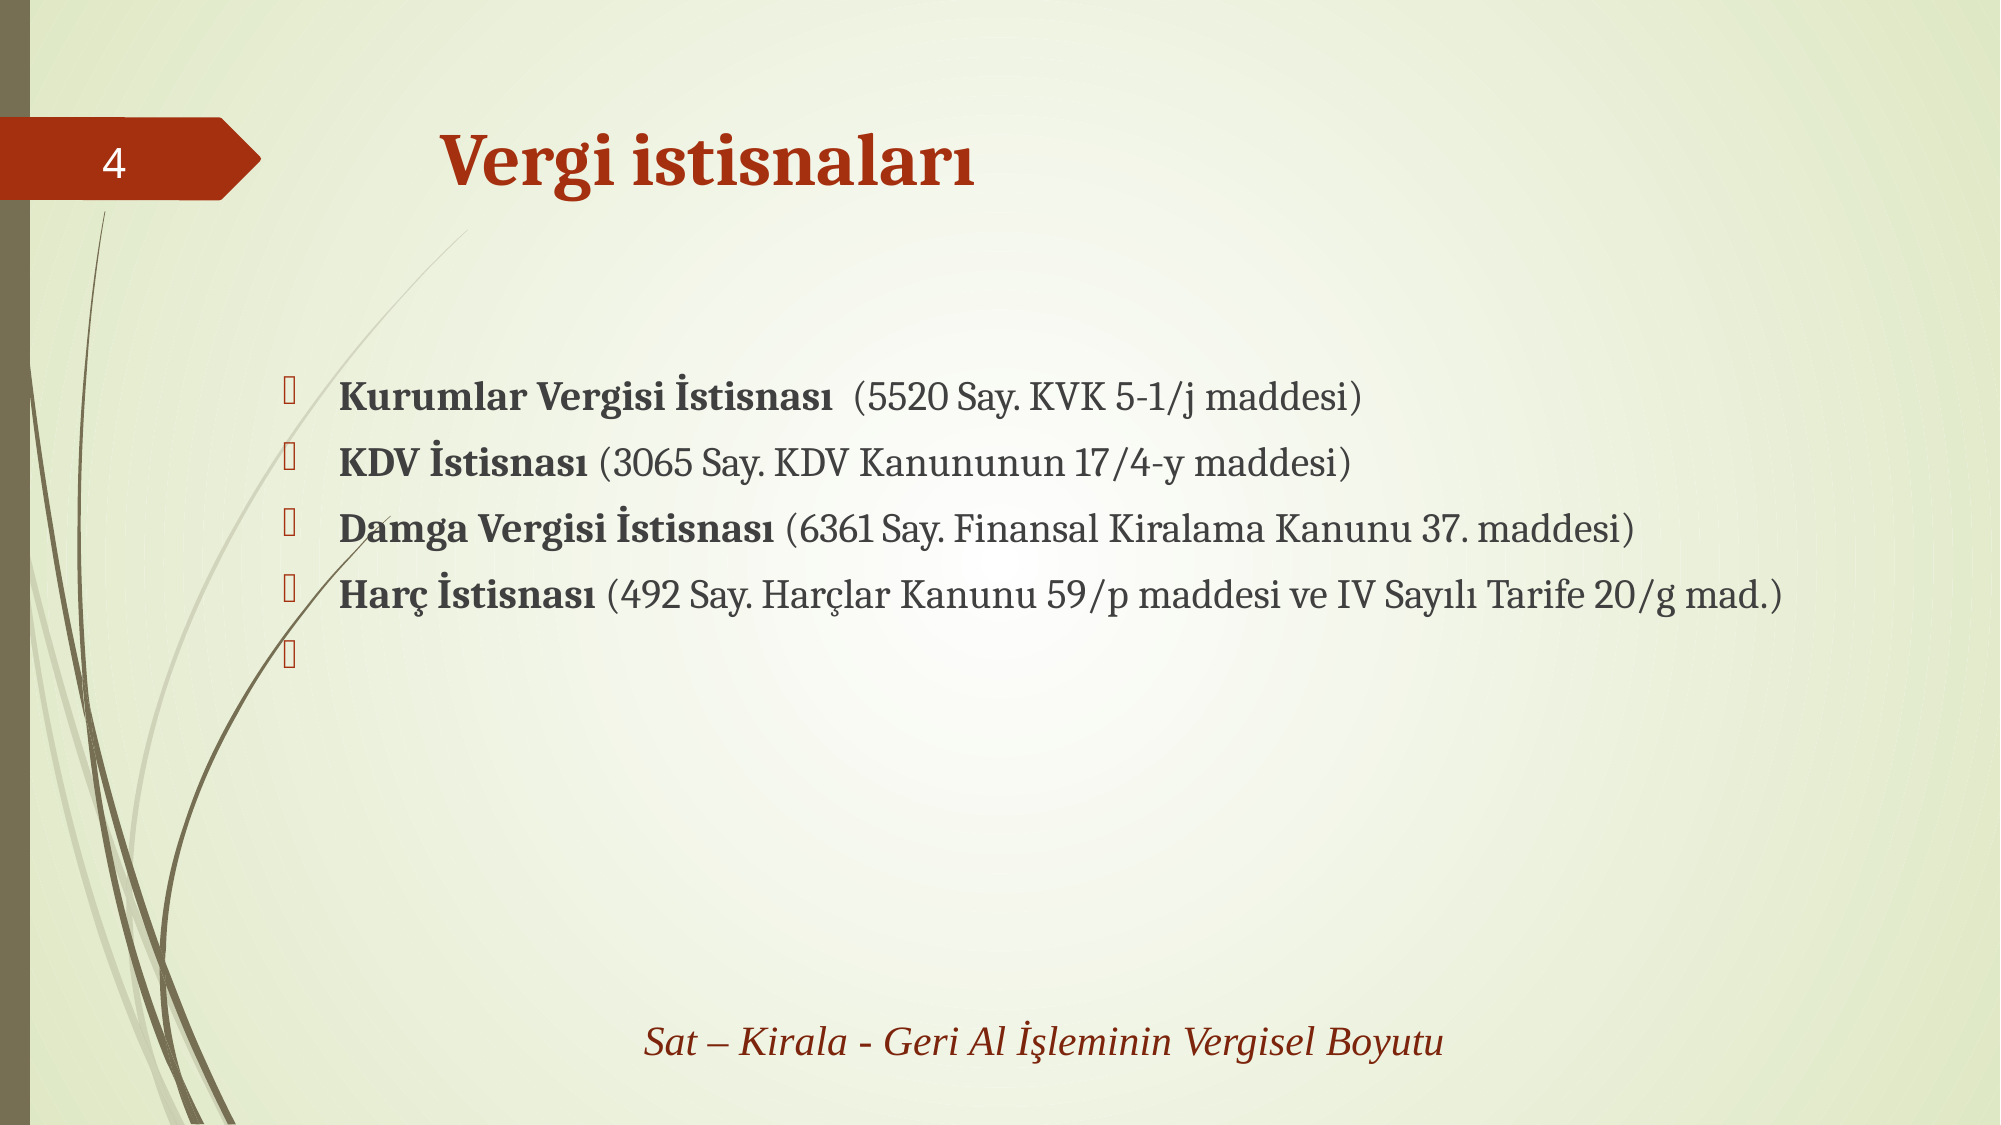

# Vergi istisnaları
Kurumlar Vergisi İstisnası (5520 Say. KVK 5-1/j maddesi)
KDV İstisnası (3065 Say. KDV Kanununun 17/4-y maddesi)
Damga Vergisi İstisnası (6361 Say. Finansal Kiralama Kanunu 37. maddesi)
Harç İstisnası (492 Say. Harçlar Kanunu 59/p maddesi ve IV Sayılı Tarife 20/g mad.)
Sat – Kirala - Geri Al İşleminin Vergisel Boyutu